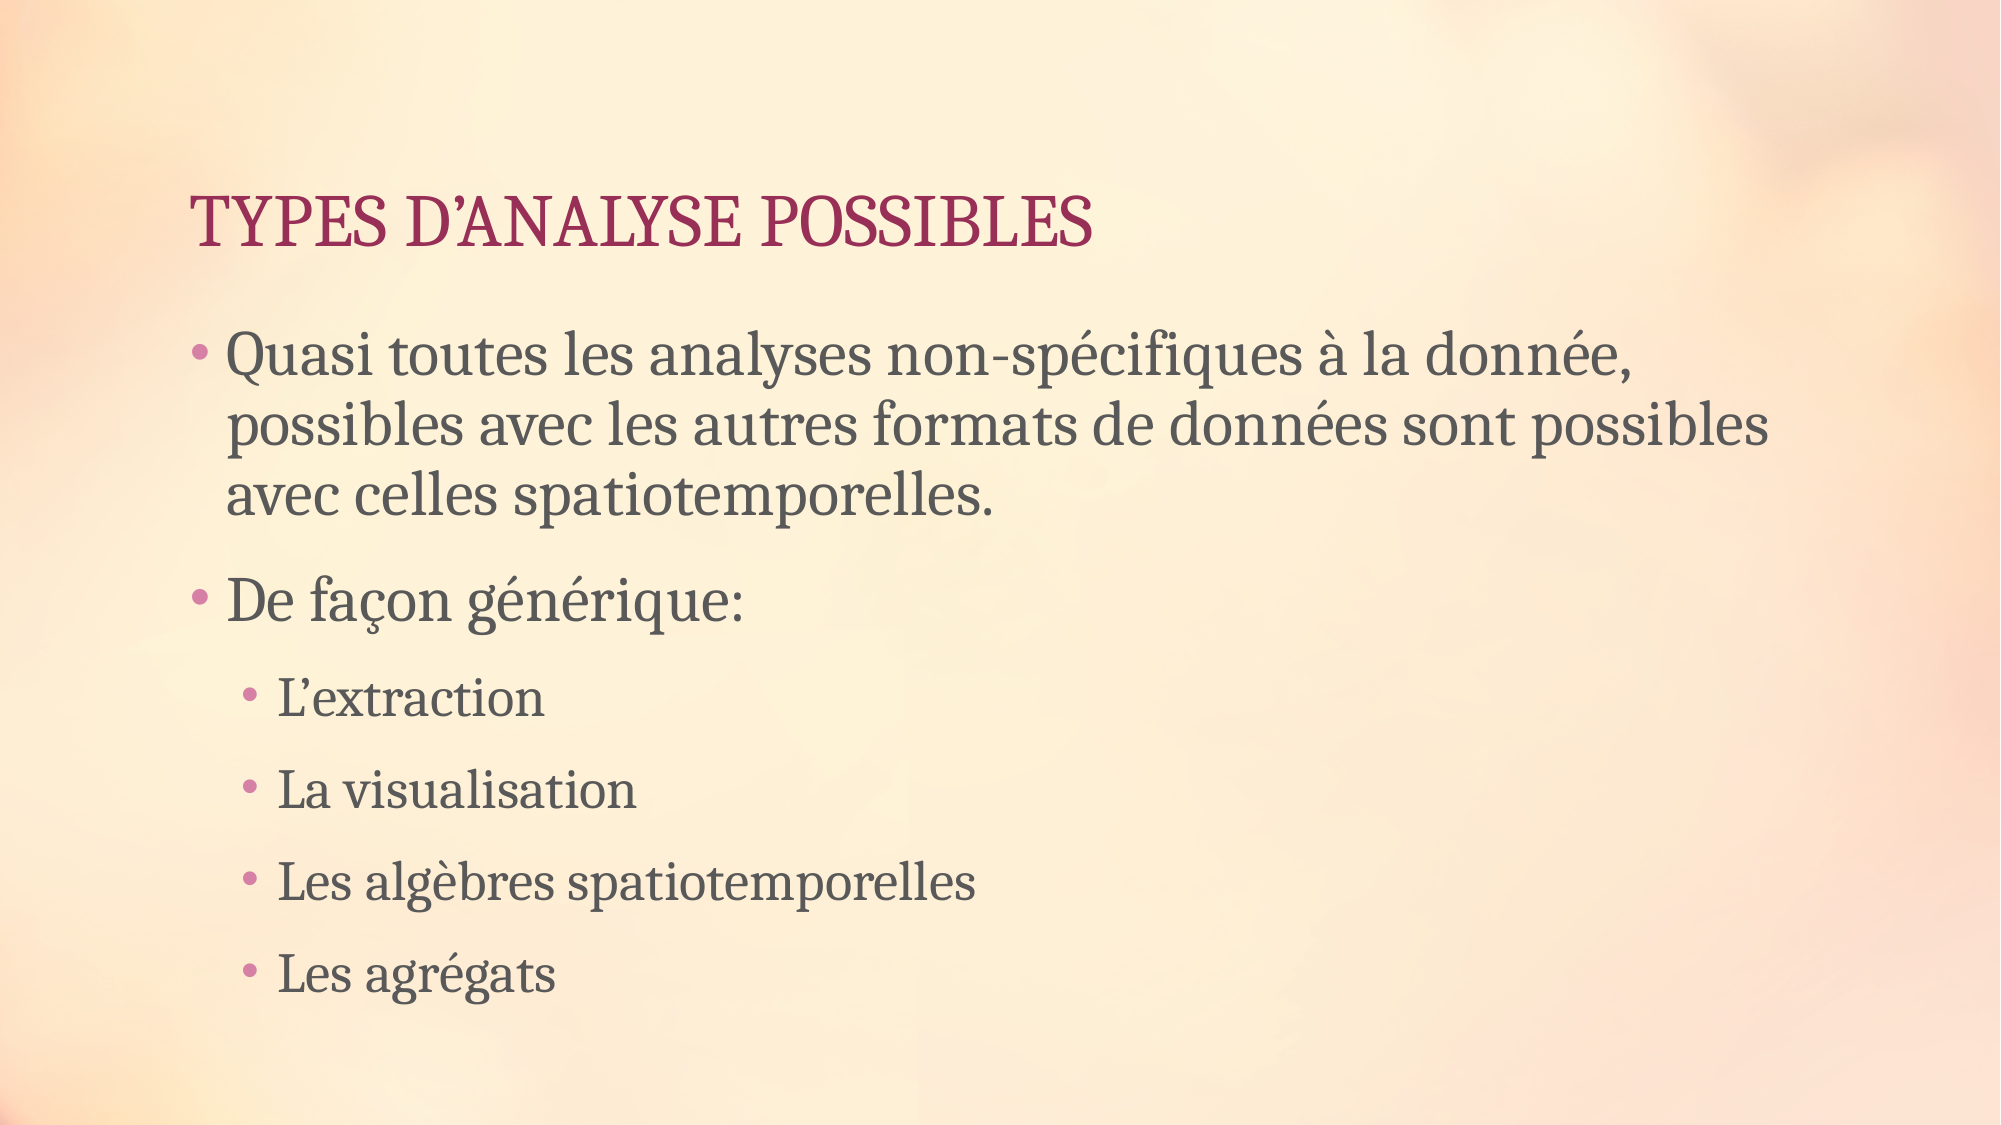

# TYPES D’ANALYSE POSSIBLES
Quasi toutes les analyses non-spécifiques à la donnée, possibles avec les autres formats de données sont possibles avec celles spatiotemporelles.
De façon générique:
L’extraction
La visualisation
Les algèbres spatiotemporelles
Les agrégats